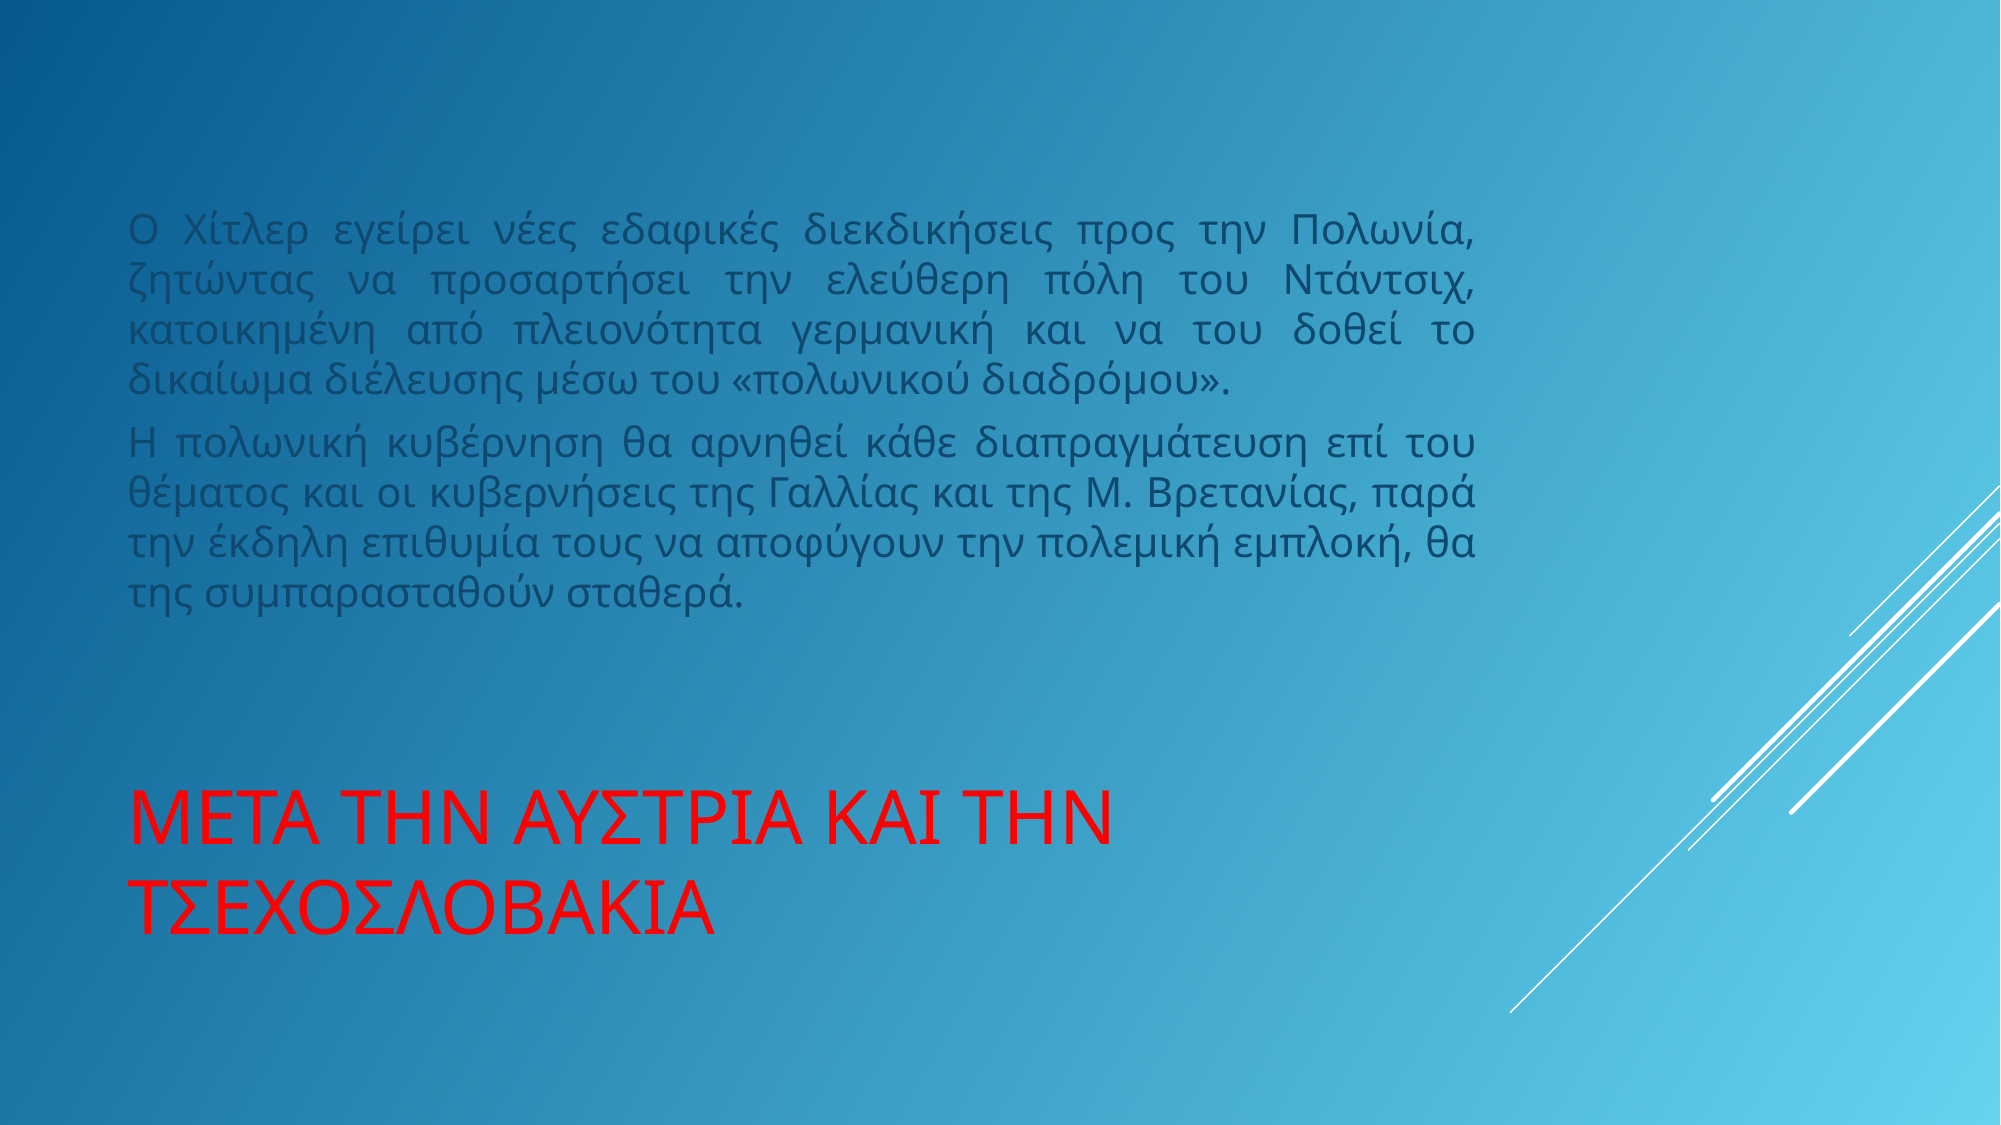

Ο Χίτλερ εγείρει νέες εδαφικές διεκδικήσεις προς την Πολωνία, ζητώντας να προσαρτήσει την ελεύθερη πόλη του Ντάντσιχ, κατοικημένη από πλειονότητα γερμανική και να του δοθεί το δικαίωμα διέλευσης μέσω του «πολωνικού διαδρόμου».
Η πολωνική κυβέρνηση θα αρνηθεί κάθε διαπραγμάτευση επί του θέματος και οι κυβερνήσεις της Γαλλίας και της Μ. Βρετανίας, παρά την έκδηλη επιθυμία τους να αποφύγουν την πολεμική εμπλοκή, θα της συμπαρασταθούν σταθερά.
# Μετα την Αυστρια και την Τσεχοσλοβακια